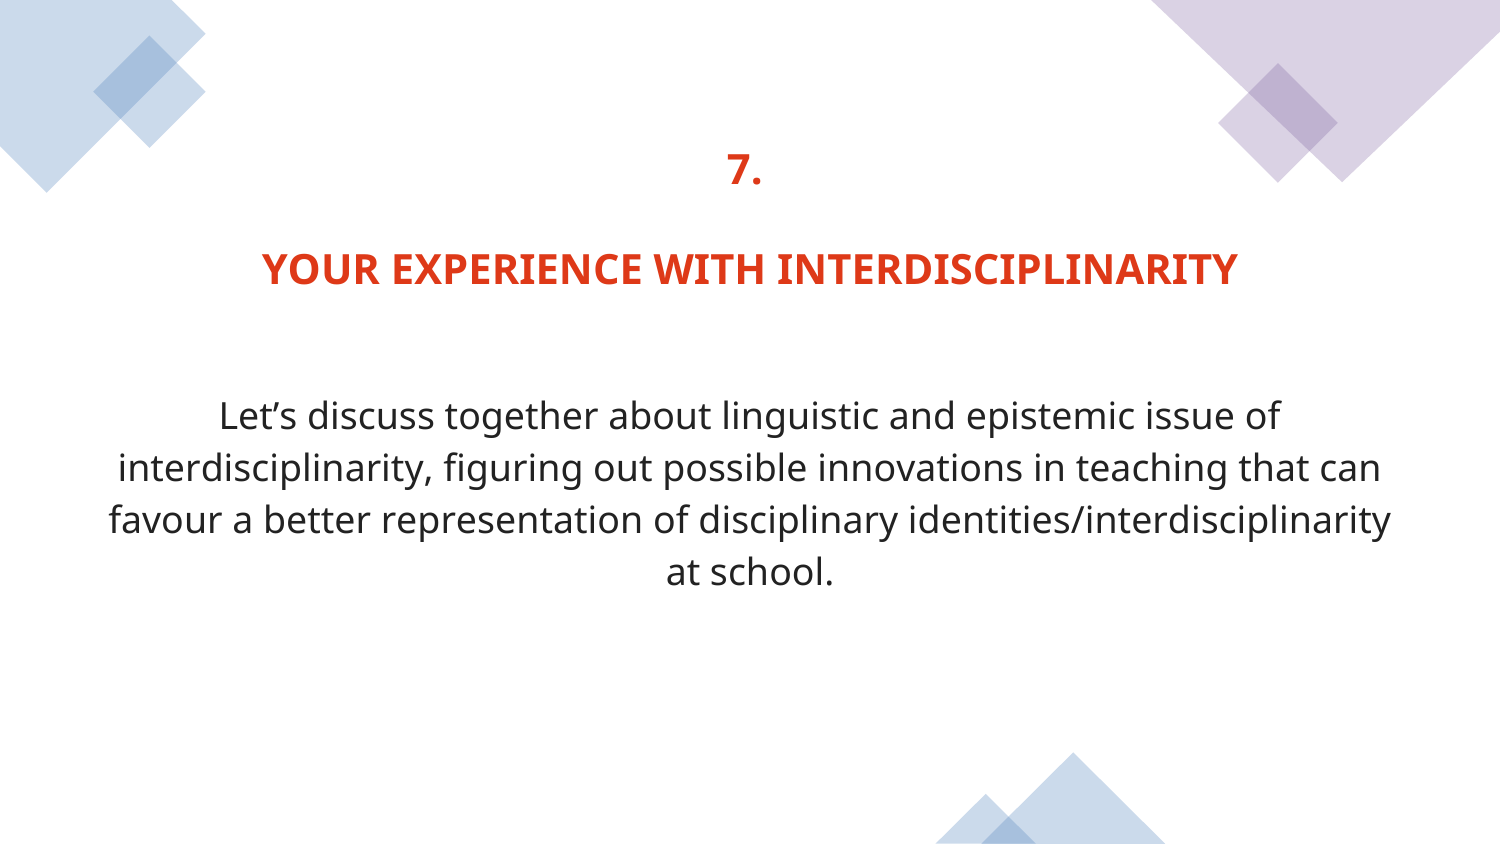

7.
YOUR EXPERIENCE WITH INTERDISCIPLINARITY
Let’s discuss together about linguistic and epistemic issue of interdisciplinarity, figuring out possible innovations in teaching that can favour a better representation of disciplinary identities/interdisciplinarity at school.